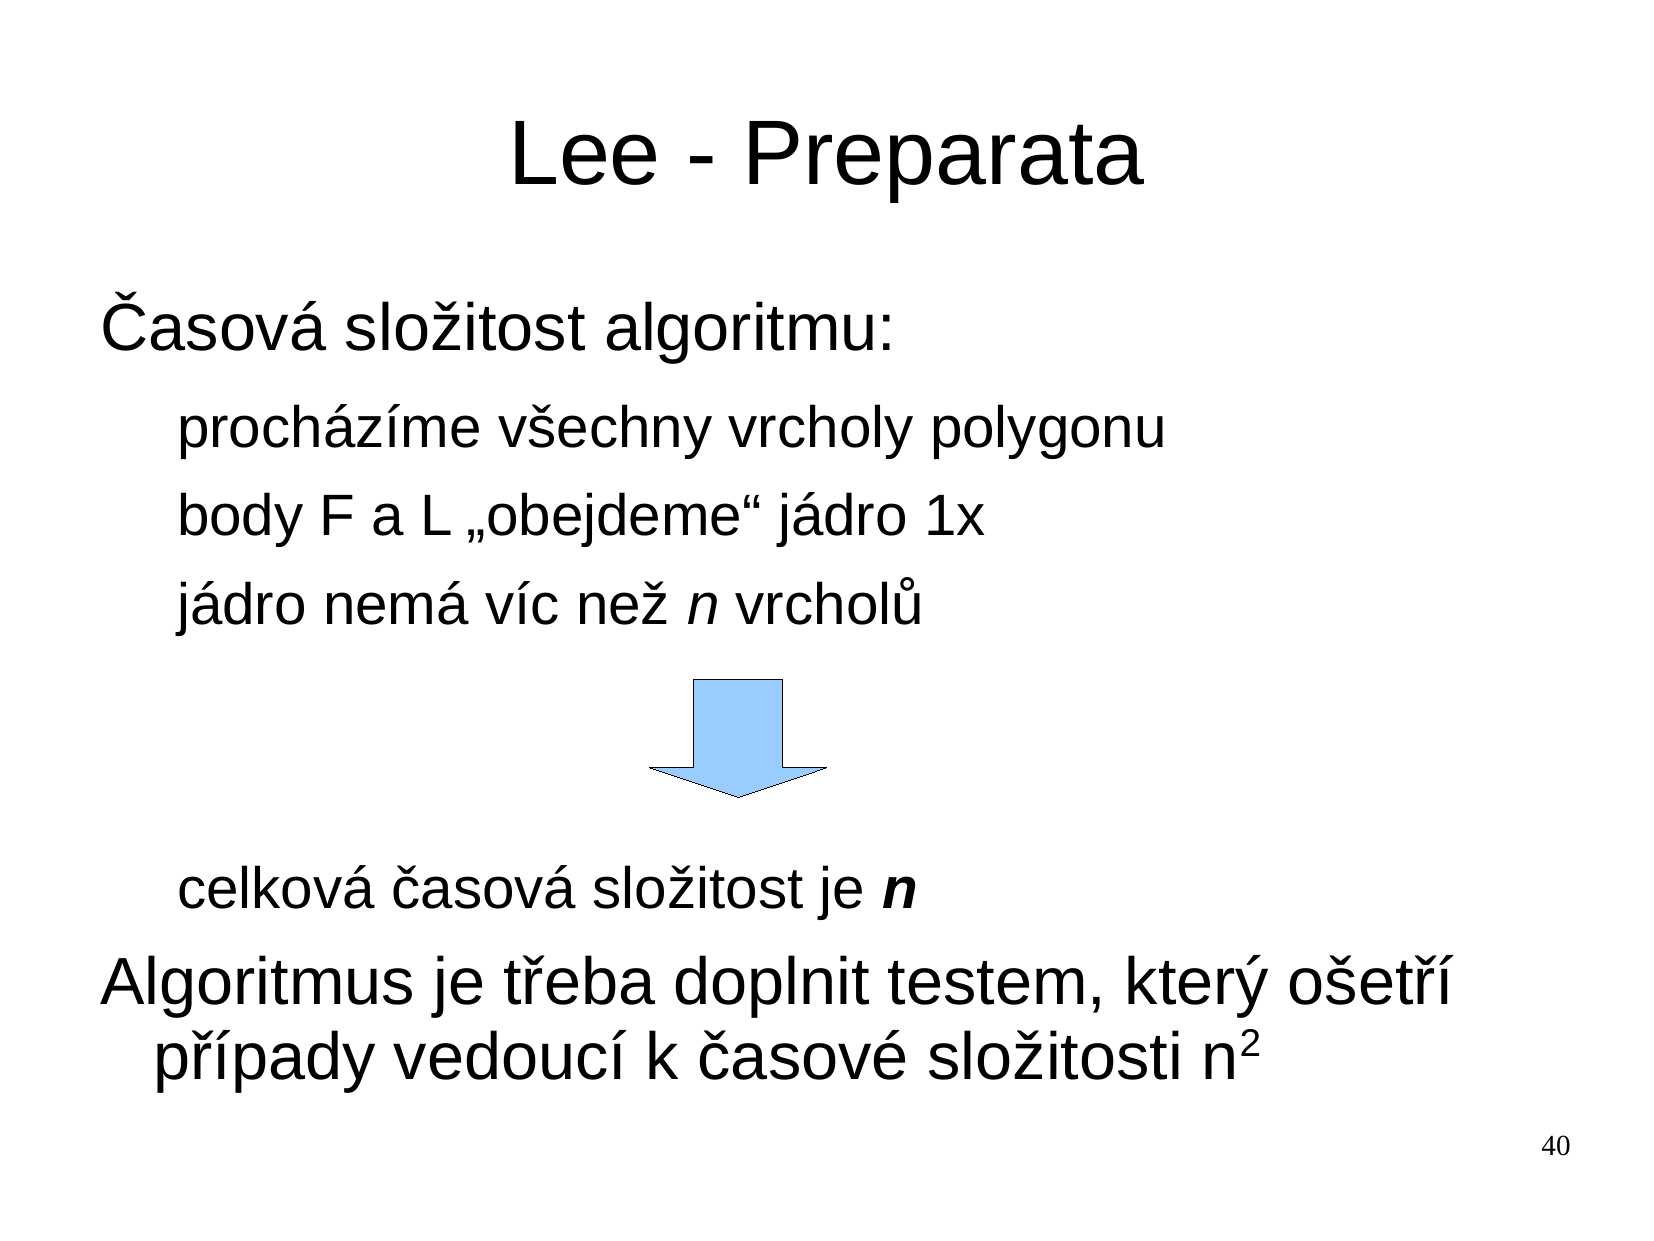

# Lee - Preparata
Časová složitost algoritmu:
procházíme všechny vrcholy polygonu
body F a L „obejdeme“ jádro 1x
jádro nemá víc než n vrcholů
celková časová složitost je n
Algoritmus je třeba doplnit testem, který ošetří případy vedoucí k časové složitosti n2
40